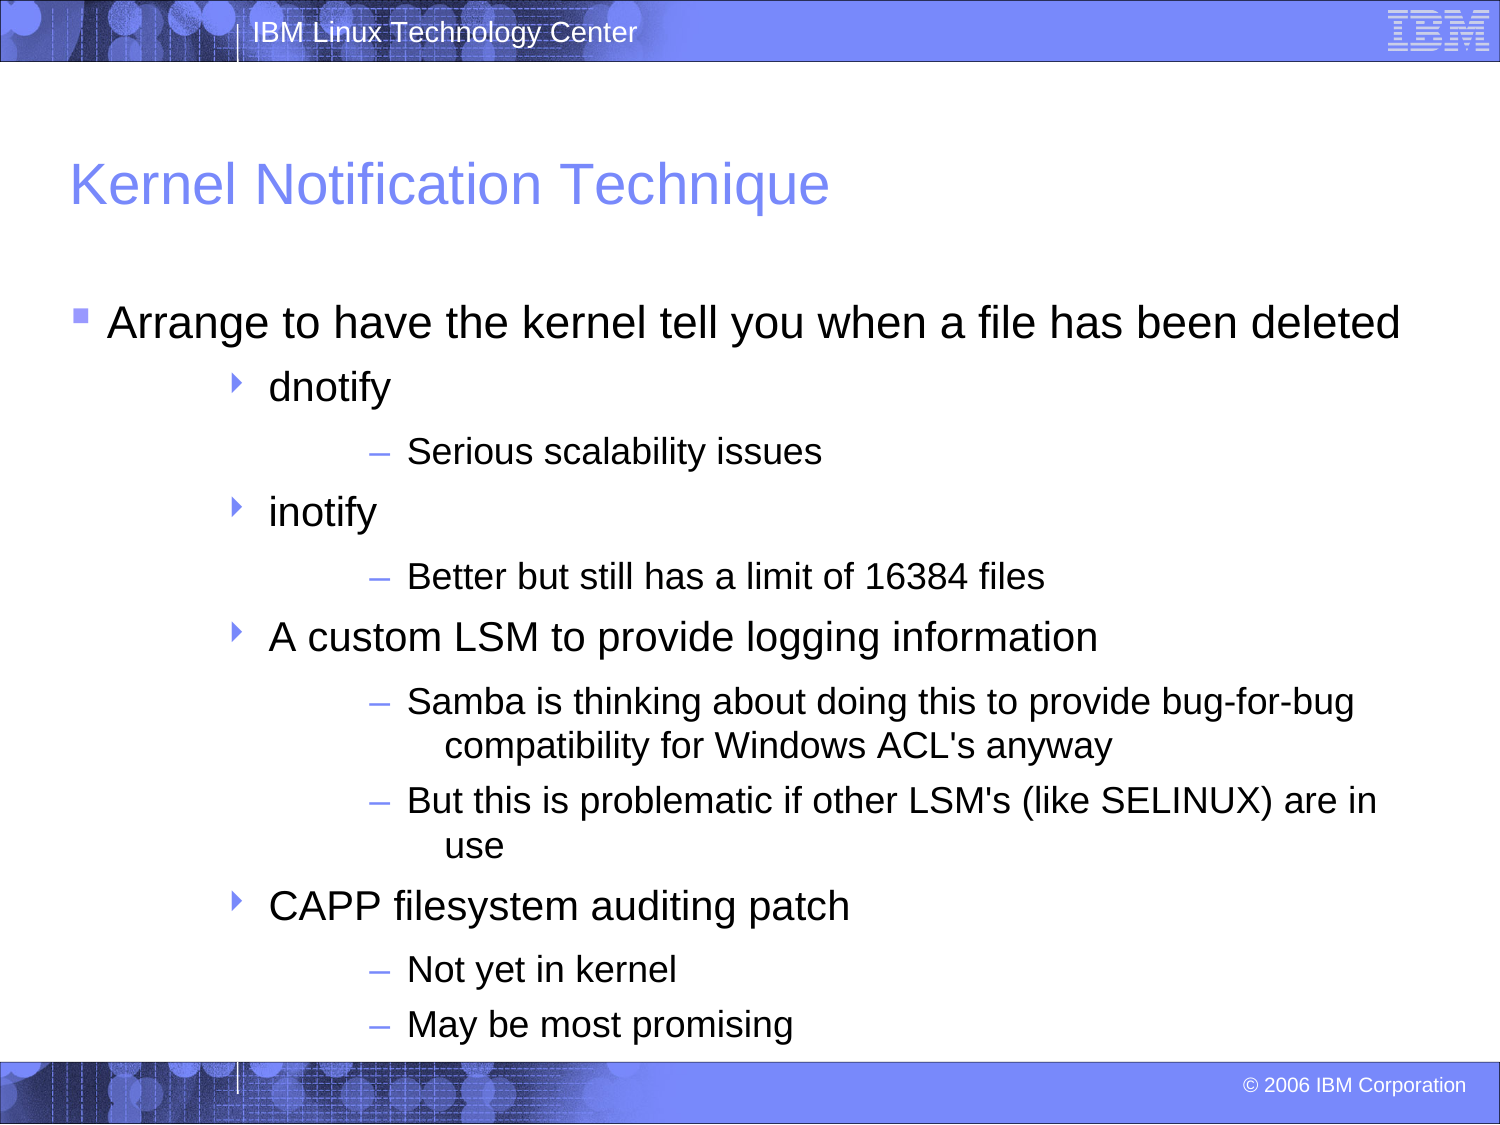

# Kernel Notification Technique
Arrange to have the kernel tell you when a file has been deleted
dnotify
Serious scalability issues
inotify
Better but still has a limit of 16384 files
A custom LSM to provide logging information
Samba is thinking about doing this to provide bug-for-bug compatibility for Windows ACL's anyway
But this is problematic if other LSM's (like SELINUX) are in use
CAPP filesystem auditing patch
Not yet in kernel
May be most promising